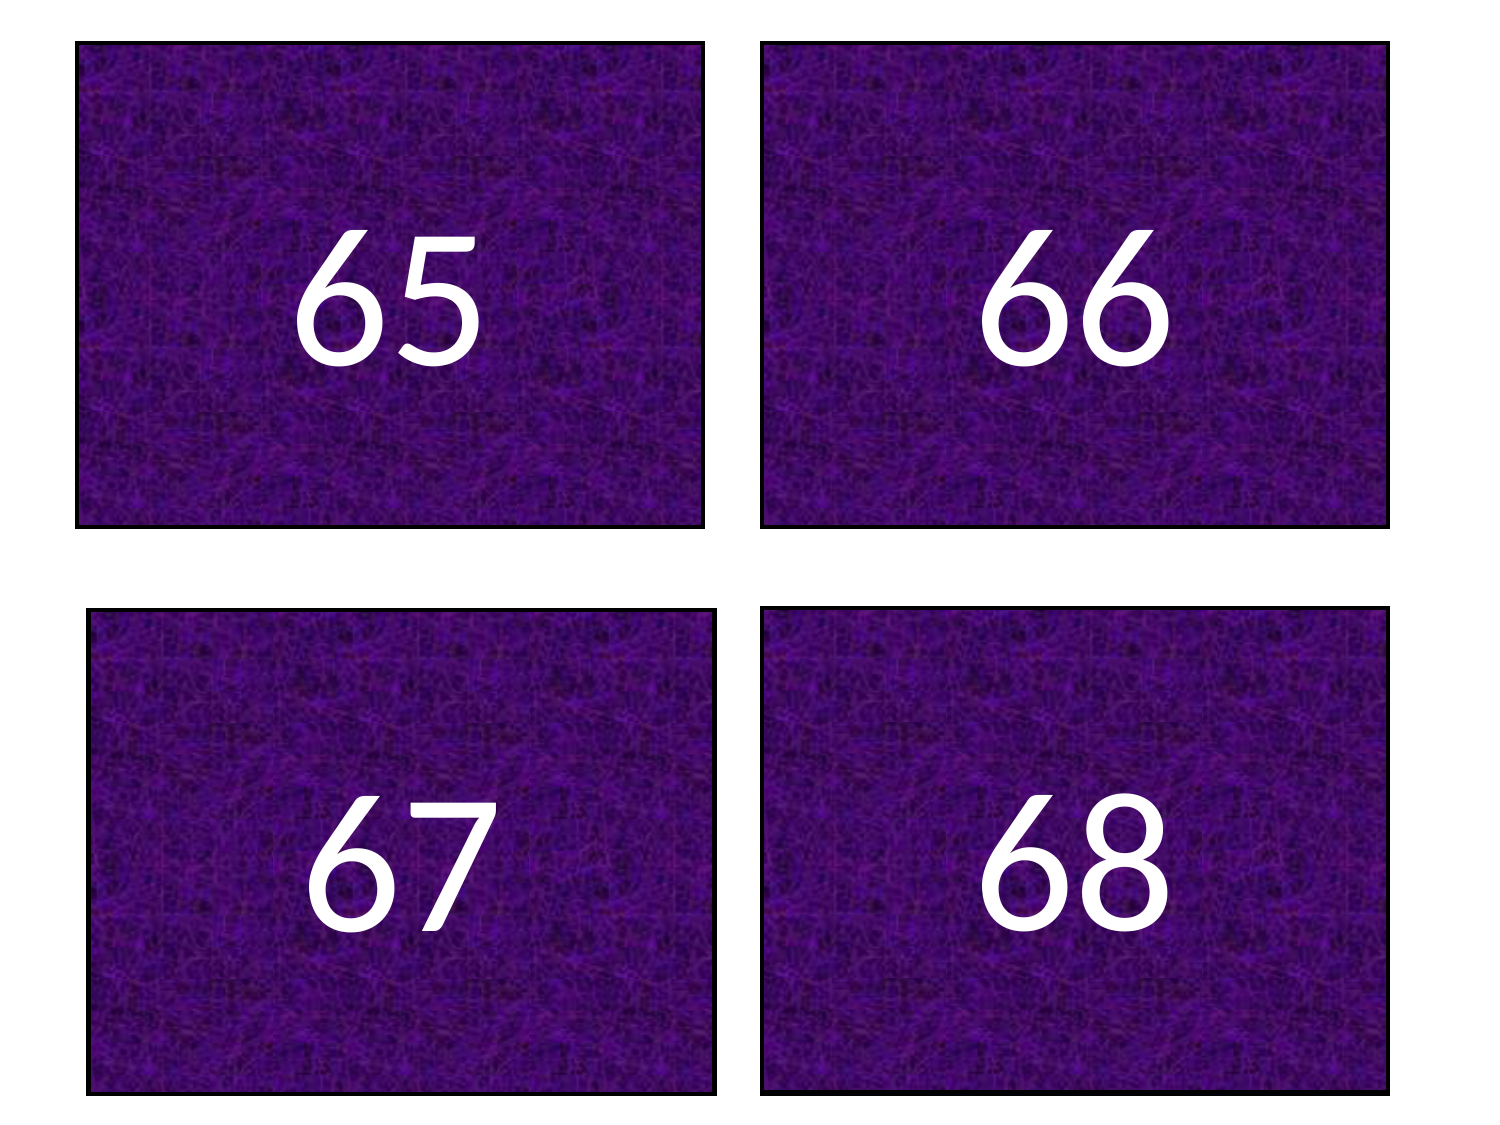

Jak se jmenuje fyzikální veličina, která má základní jednotku 1 kg?
65
Jaké znáš měřidla pro měření hmotnosti?
66
68
K čemu slouží závaží?
67
Vyjádři v kilogramech:
500 g
7820 g
42 g